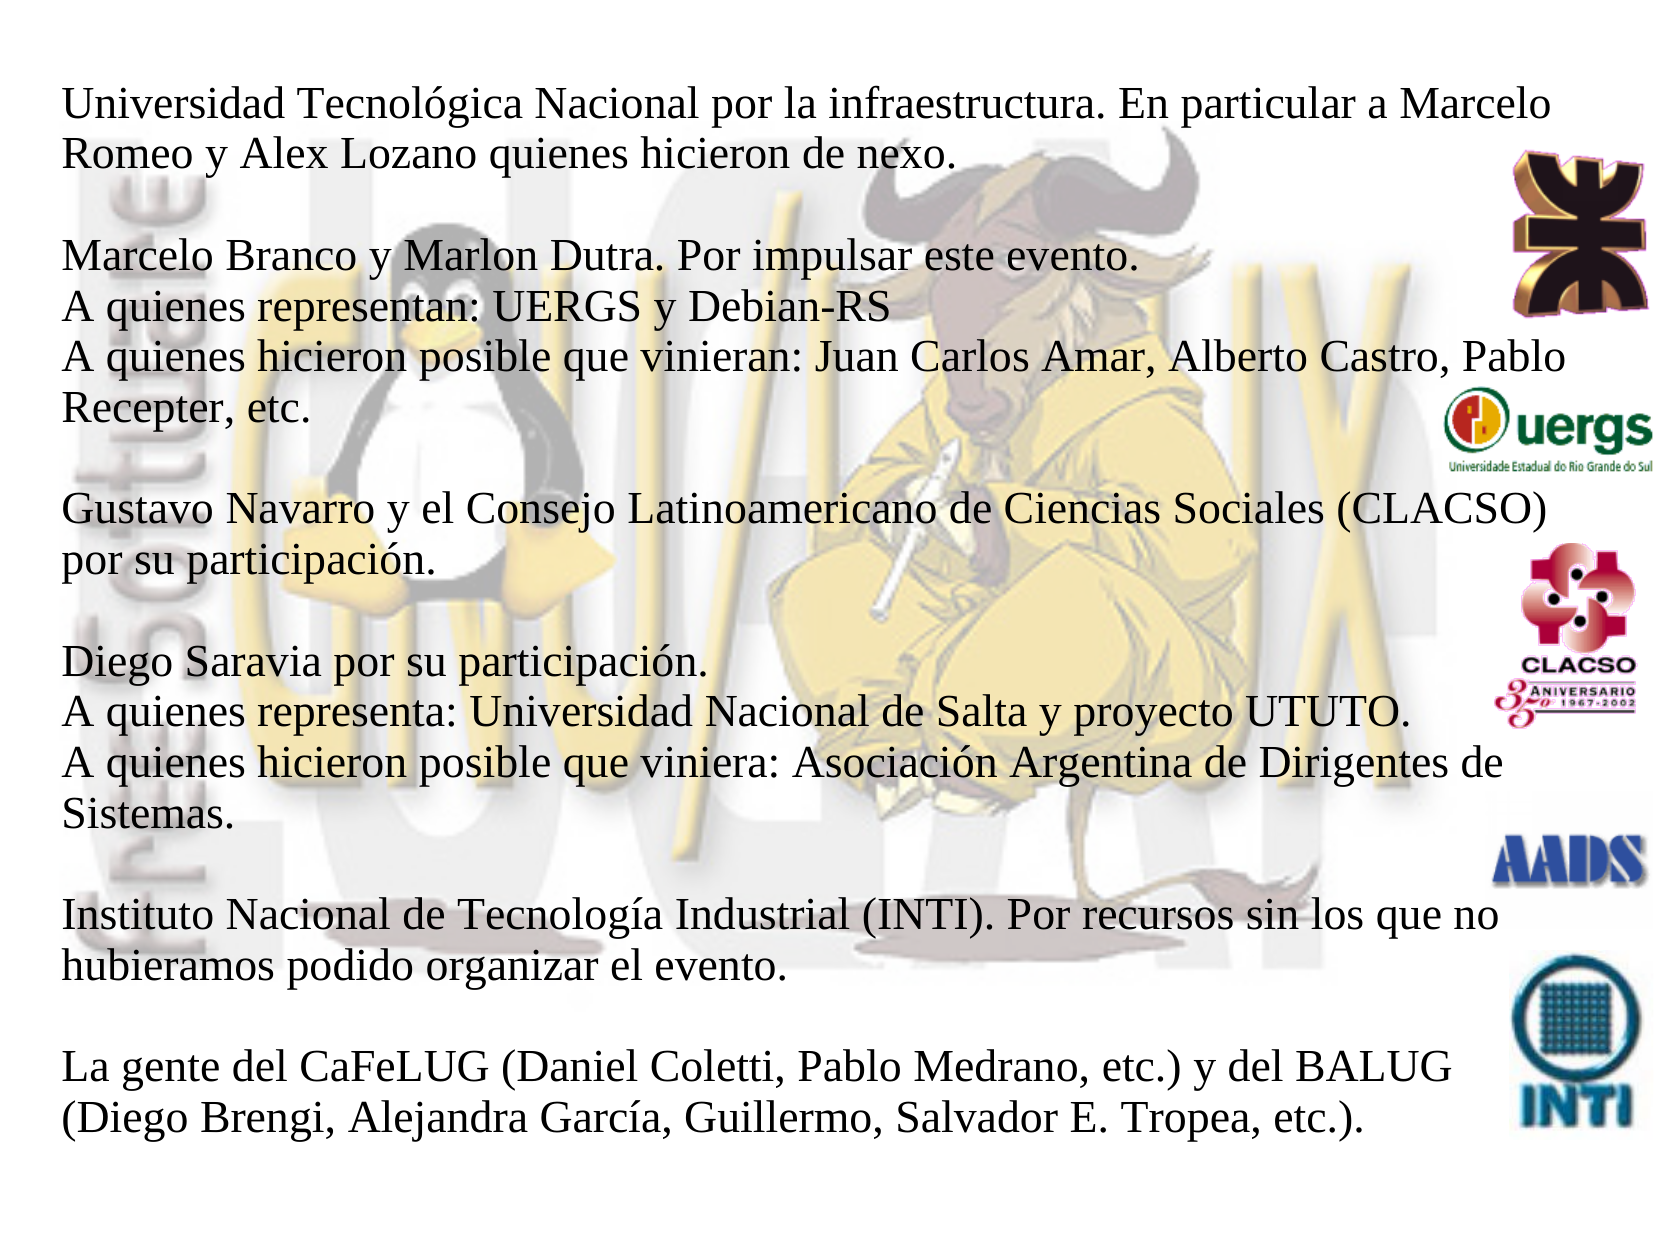

Universidad Tecnológica Nacional por la infraestructura. En particular a Marcelo Romeo y Alex Lozano quienes hicieron de nexo.
Marcelo Branco y Marlon Dutra. Por impulsar este evento.
A quienes representan: UERGS y Debian-RS
A quienes hicieron posible que vinieran: Juan Carlos Amar, Alberto Castro, Pablo Recepter, etc.
Gustavo Navarro y el Consejo Latinoamericano de Ciencias Sociales (CLACSO) por su participación.
Diego Saravia por su participación.
A quienes representa: Universidad Nacional de Salta y proyecto UTUTO.
A quienes hicieron posible que viniera: Asociación Argentina de Dirigentes de Sistemas.
Instituto Nacional de Tecnología Industrial (INTI). Por recursos sin los que no hubieramos podido organizar el evento.
La gente del CaFeLUG (Daniel Coletti, Pablo Medrano, etc.) y del BALUG (Diego Brengi, Alejandra García, Guillermo, Salvador E. Tropea, etc.).